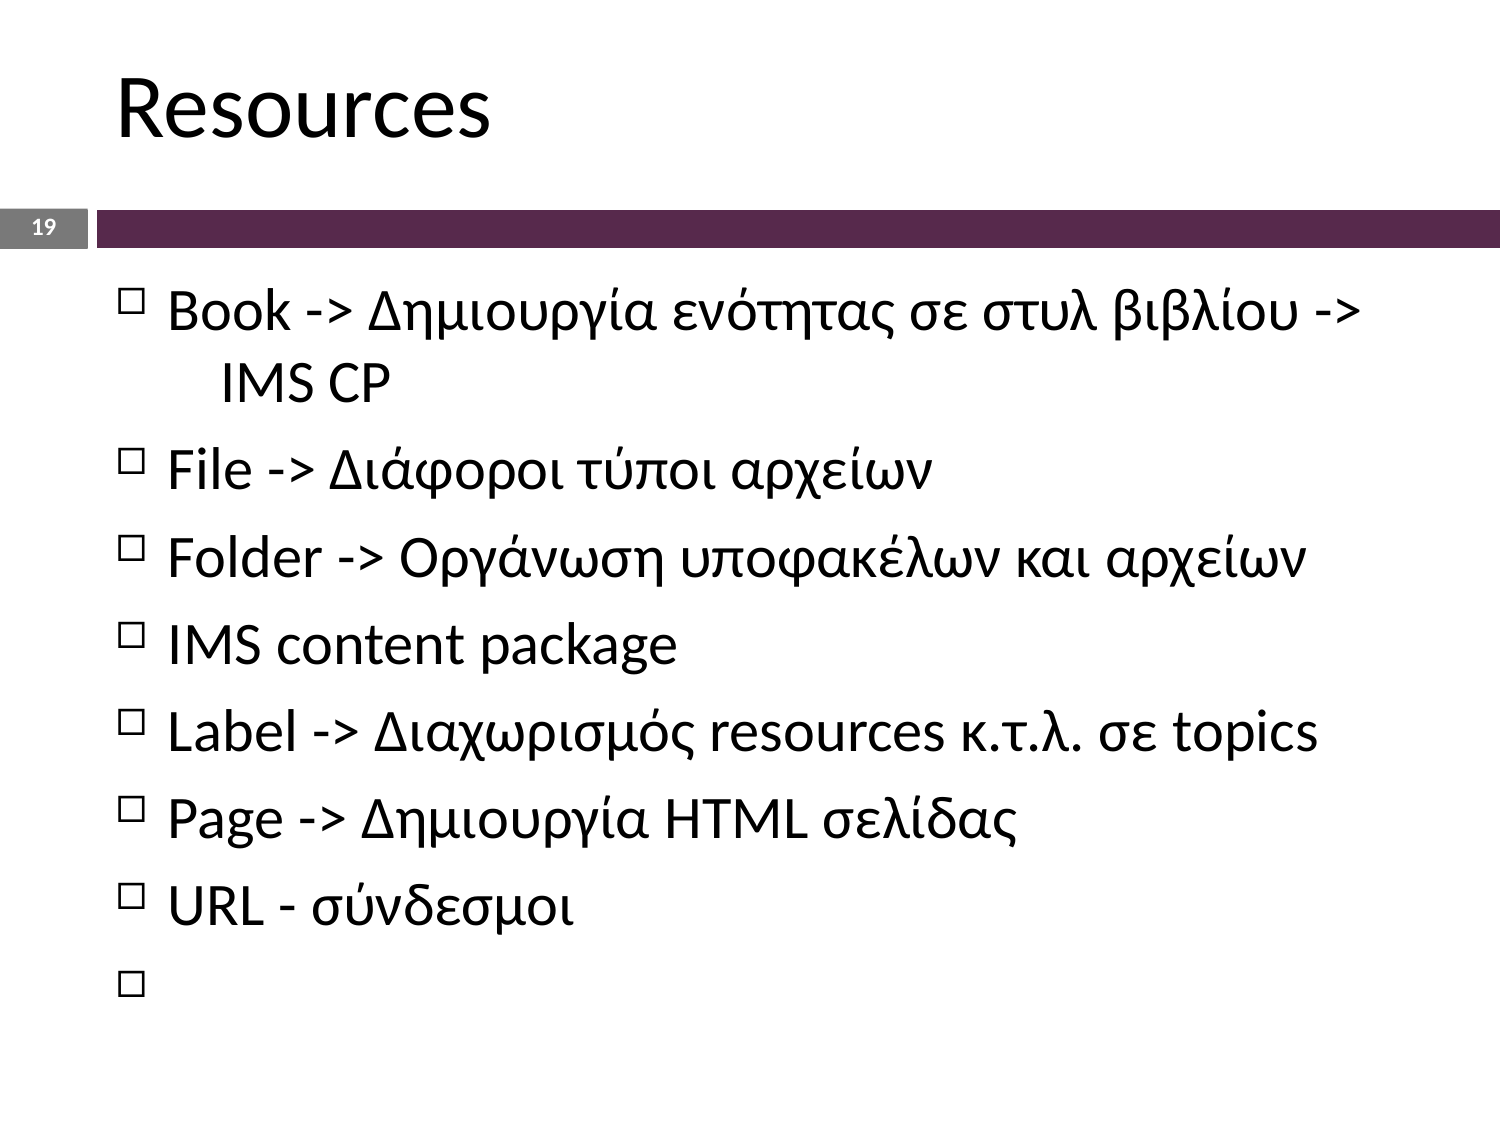

# Resources
Book -> Δημιουργία ενότητας σε στυλ βιβλίου -> IMS CP
File -> Διάφοροι τύποι αρχείων
Folder -> Οργάνωση υποφακέλων και αρχείων
IMS content package
Label -> Διαχωρισμός resources κ.τ.λ. σε topics
Page -> Δημιουργία HTML σελίδας
URL - σύνδεσμοι